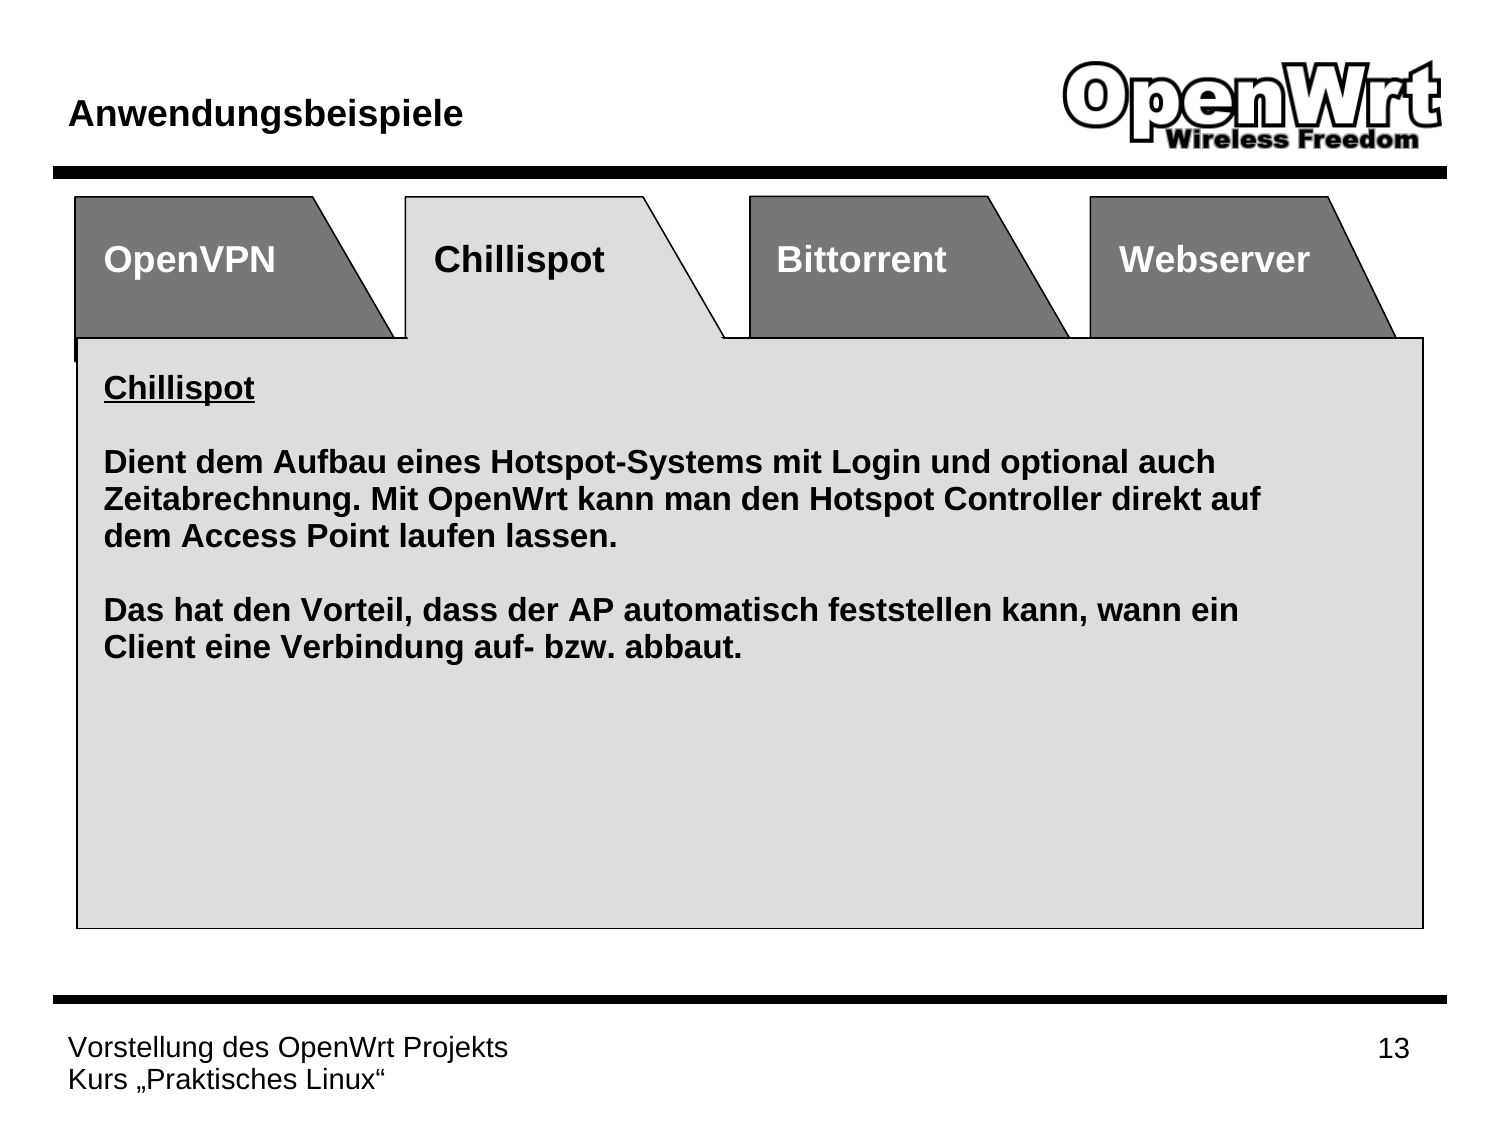

# Anwendungsbeispiele
OpenVPN
Chillispot
Bittorrent
Webserver
Chillispot
Dient dem Aufbau eines Hotspot-Systems mit Login und optional auch Zeitabrechnung. Mit OpenWrt kann man den Hotspot Controller direkt auf dem Access Point laufen lassen.
Das hat den Vorteil, dass der AP automatisch feststellen kann, wann ein Client eine Verbindung auf- bzw. abbaut.
13